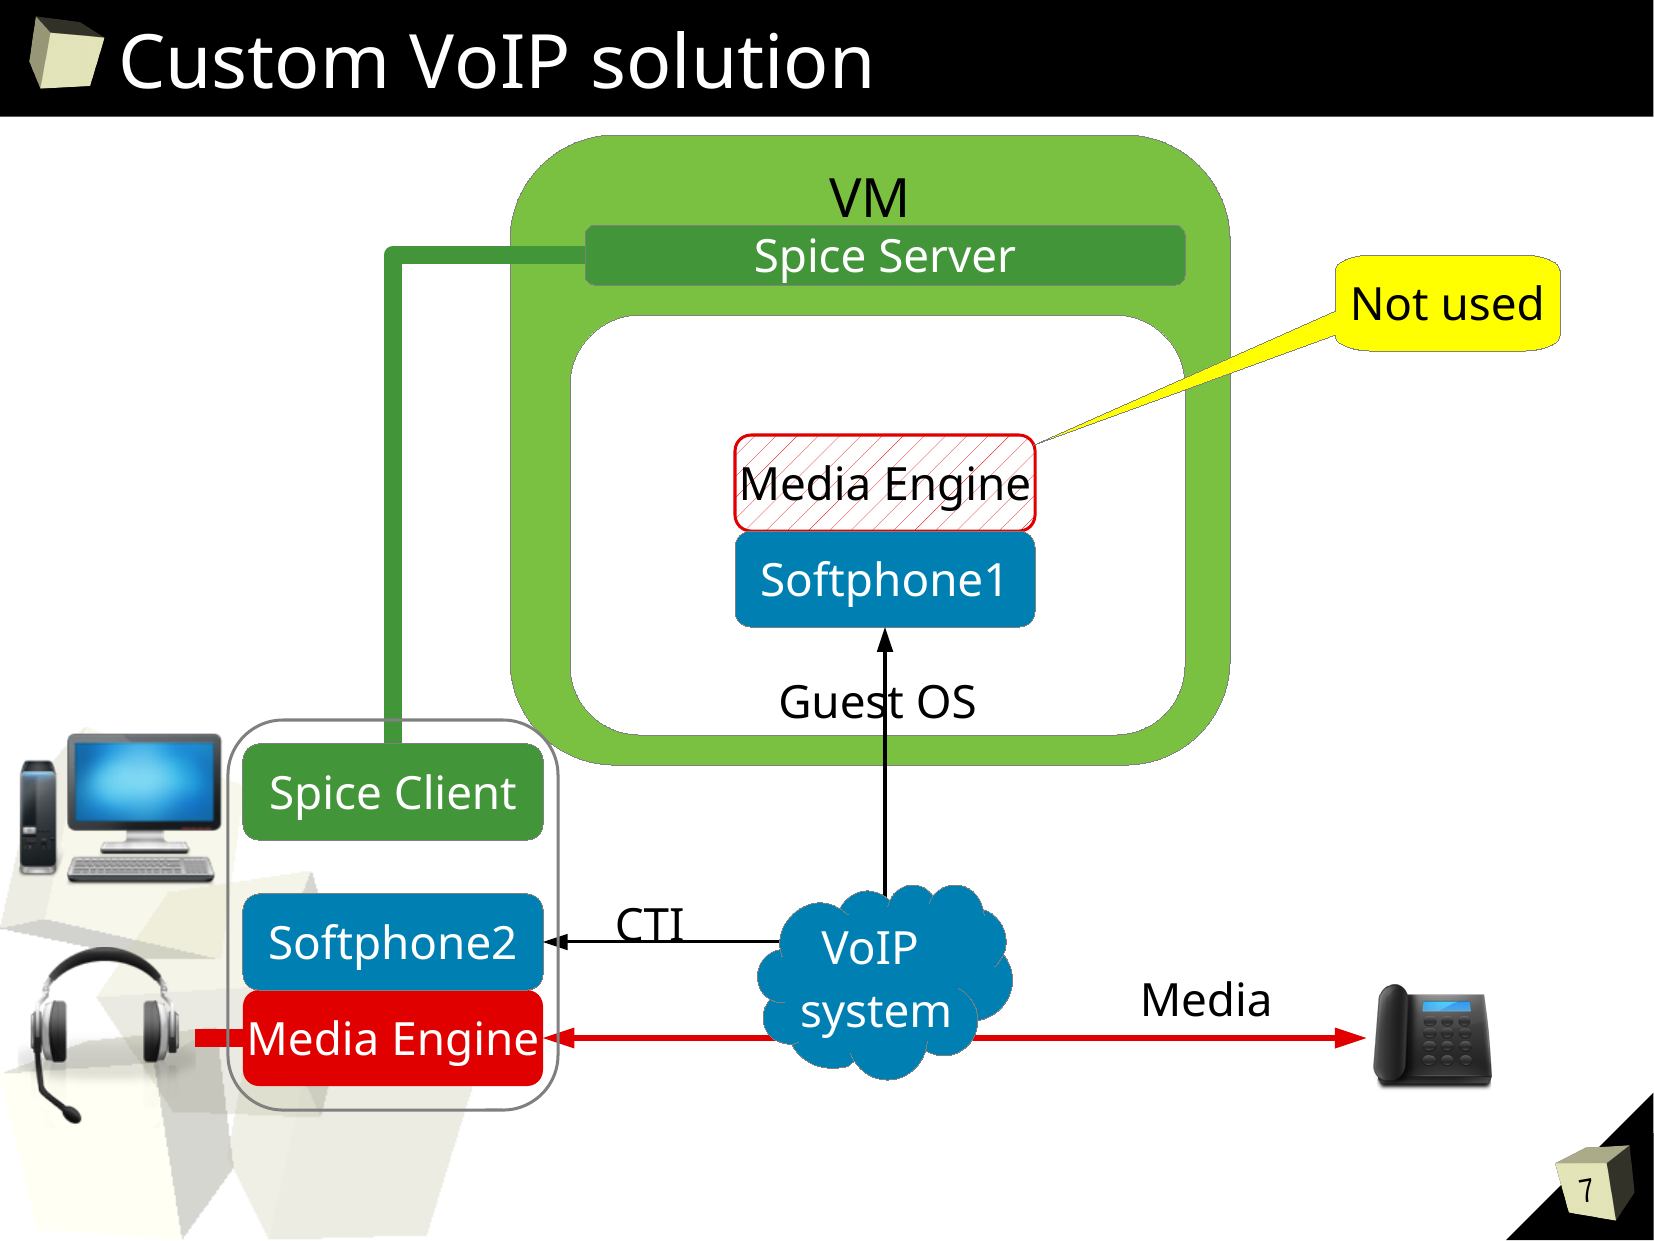

# Custom VoIP solution
VM
Spice Server
Not used
Guest OS
Media Engine
Softphone1
Spice Client
CTI
VoIP
system
Softphone2
Media
Media Engine